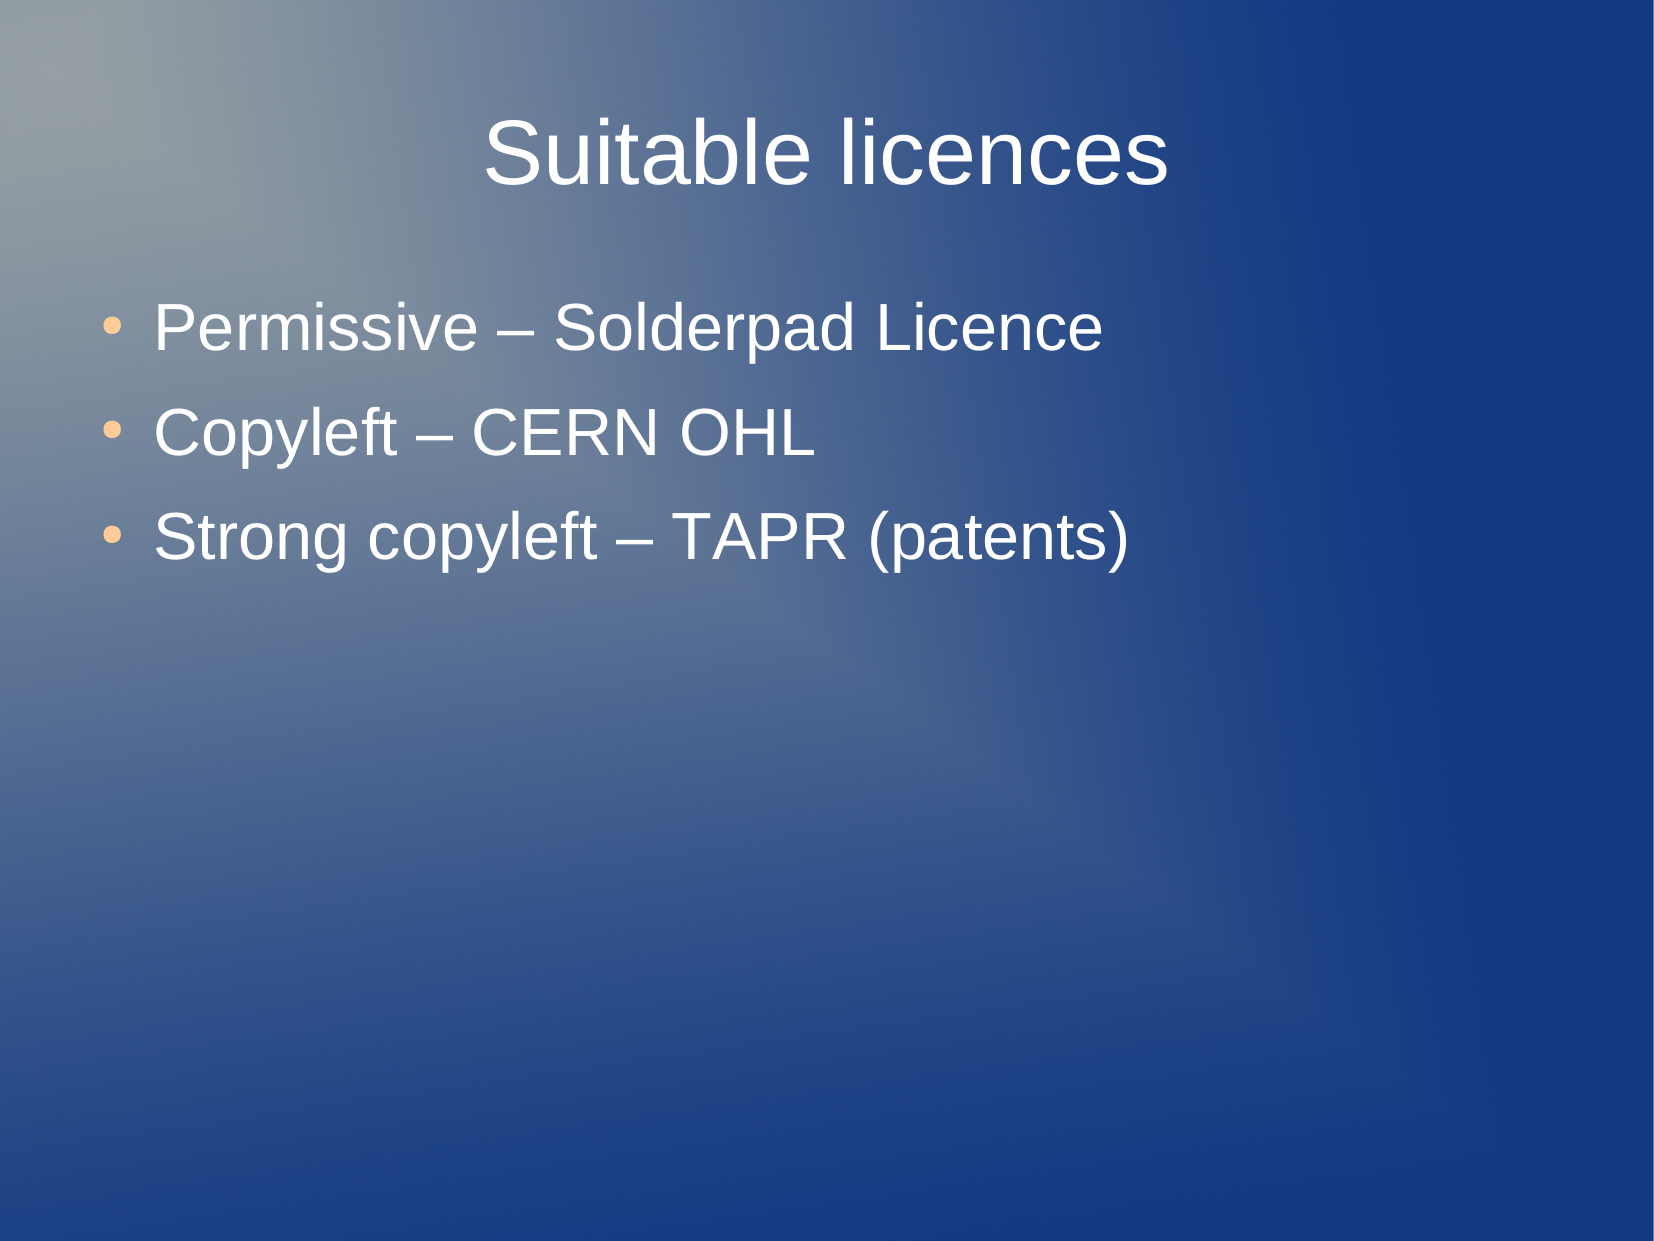

# Suitable licences
Permissive – Solderpad Licence
Copyleft – CERN OHL
Strong copyleft – TAPR (patents)